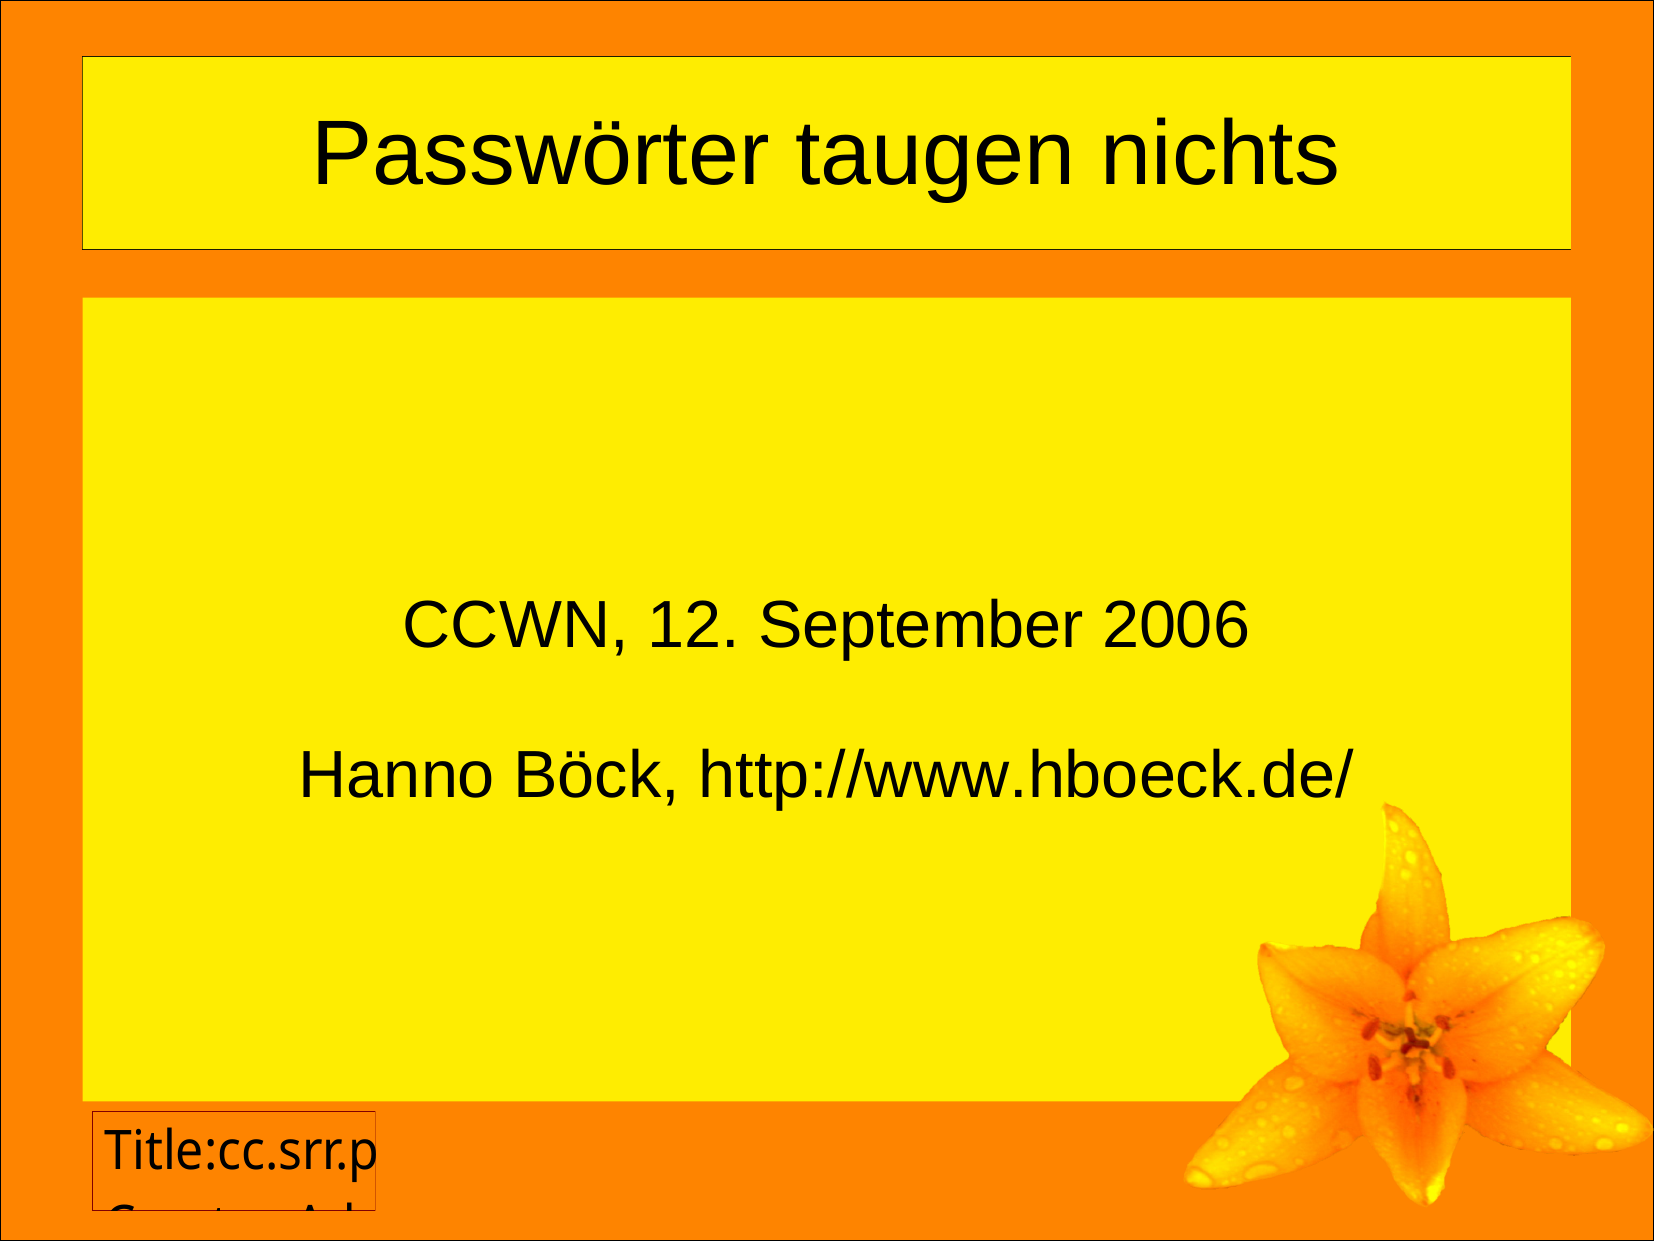

# Passwörter taugen nichts
CCWN, 12. September 2006
Hanno Böck, http://www.hboeck.de/